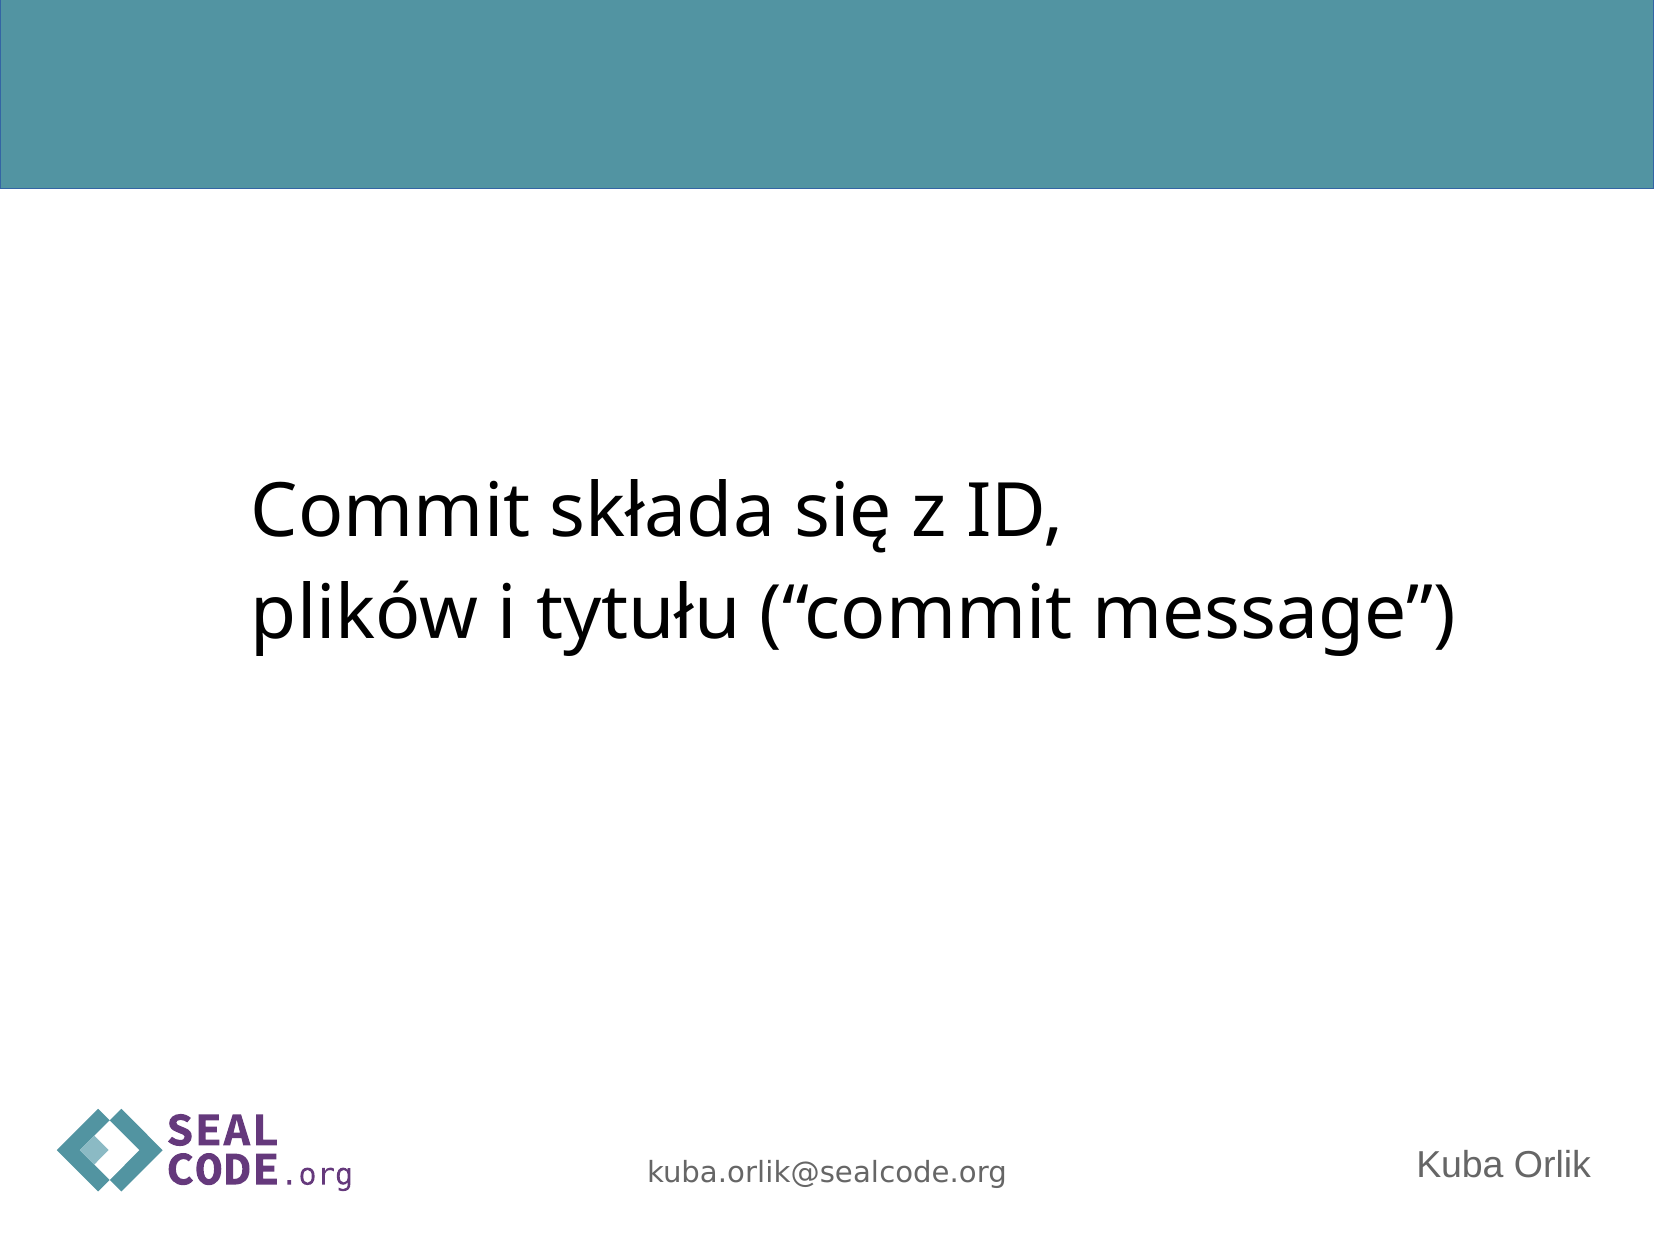

#
Commit składa się z ID, plików i tytułu (“commit message”)